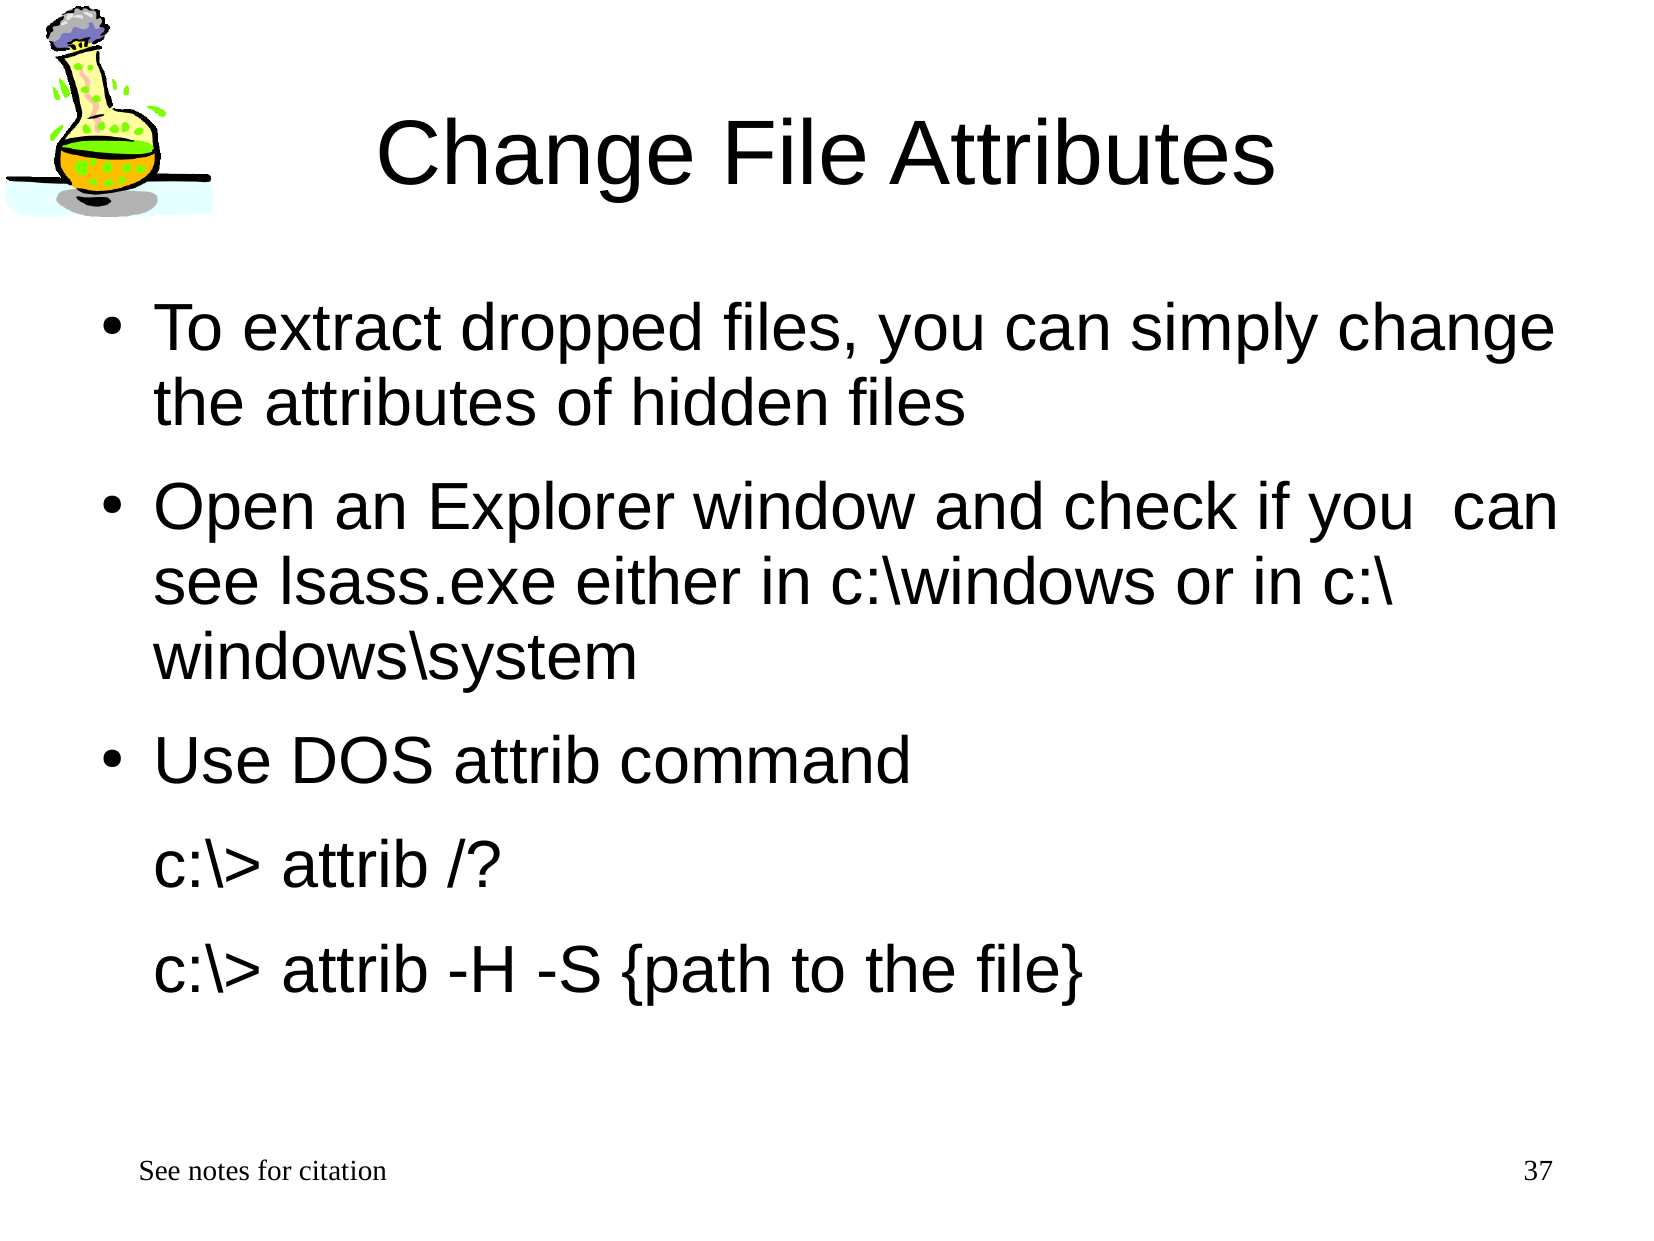

# Change File Attributes
To extract dropped files, you can simply change the attributes of hidden files
Open an Explorer window and check if you can see lsass.exe either in c:\windows or in c:\windows\system
Use DOS attrib command
c:\> attrib /?
c:\> attrib -H -S {path to the file}
See notes for citation
37